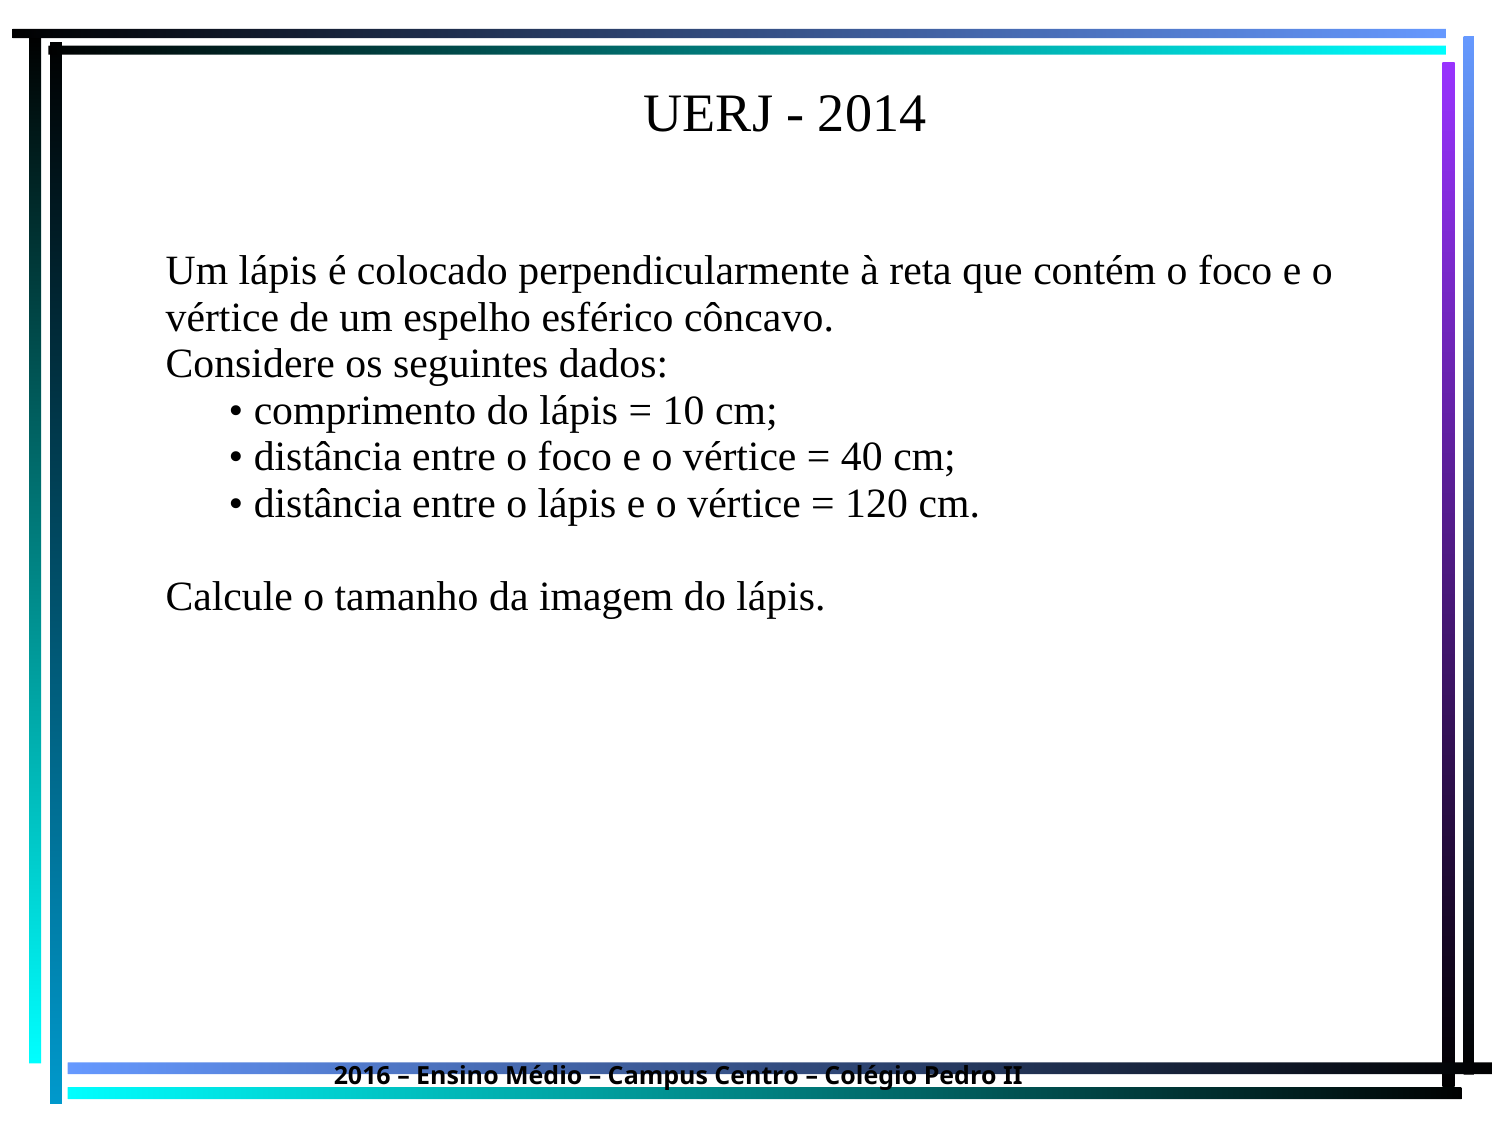

# UERJ - 2014
Um lápis é colocado perpendicularmente à reta que contém o foco e o vértice de um espelho esférico côncavo.
Considere os seguintes dados:
 • comprimento do lápis = 10 cm;
 • distância entre o foco e o vértice = 40 cm;
 • distância entre o lápis e o vértice = 120 cm.
Calcule o tamanho da imagem do lápis.
2016 – Ensino Médio – Campus Centro – Colégio Pedro II